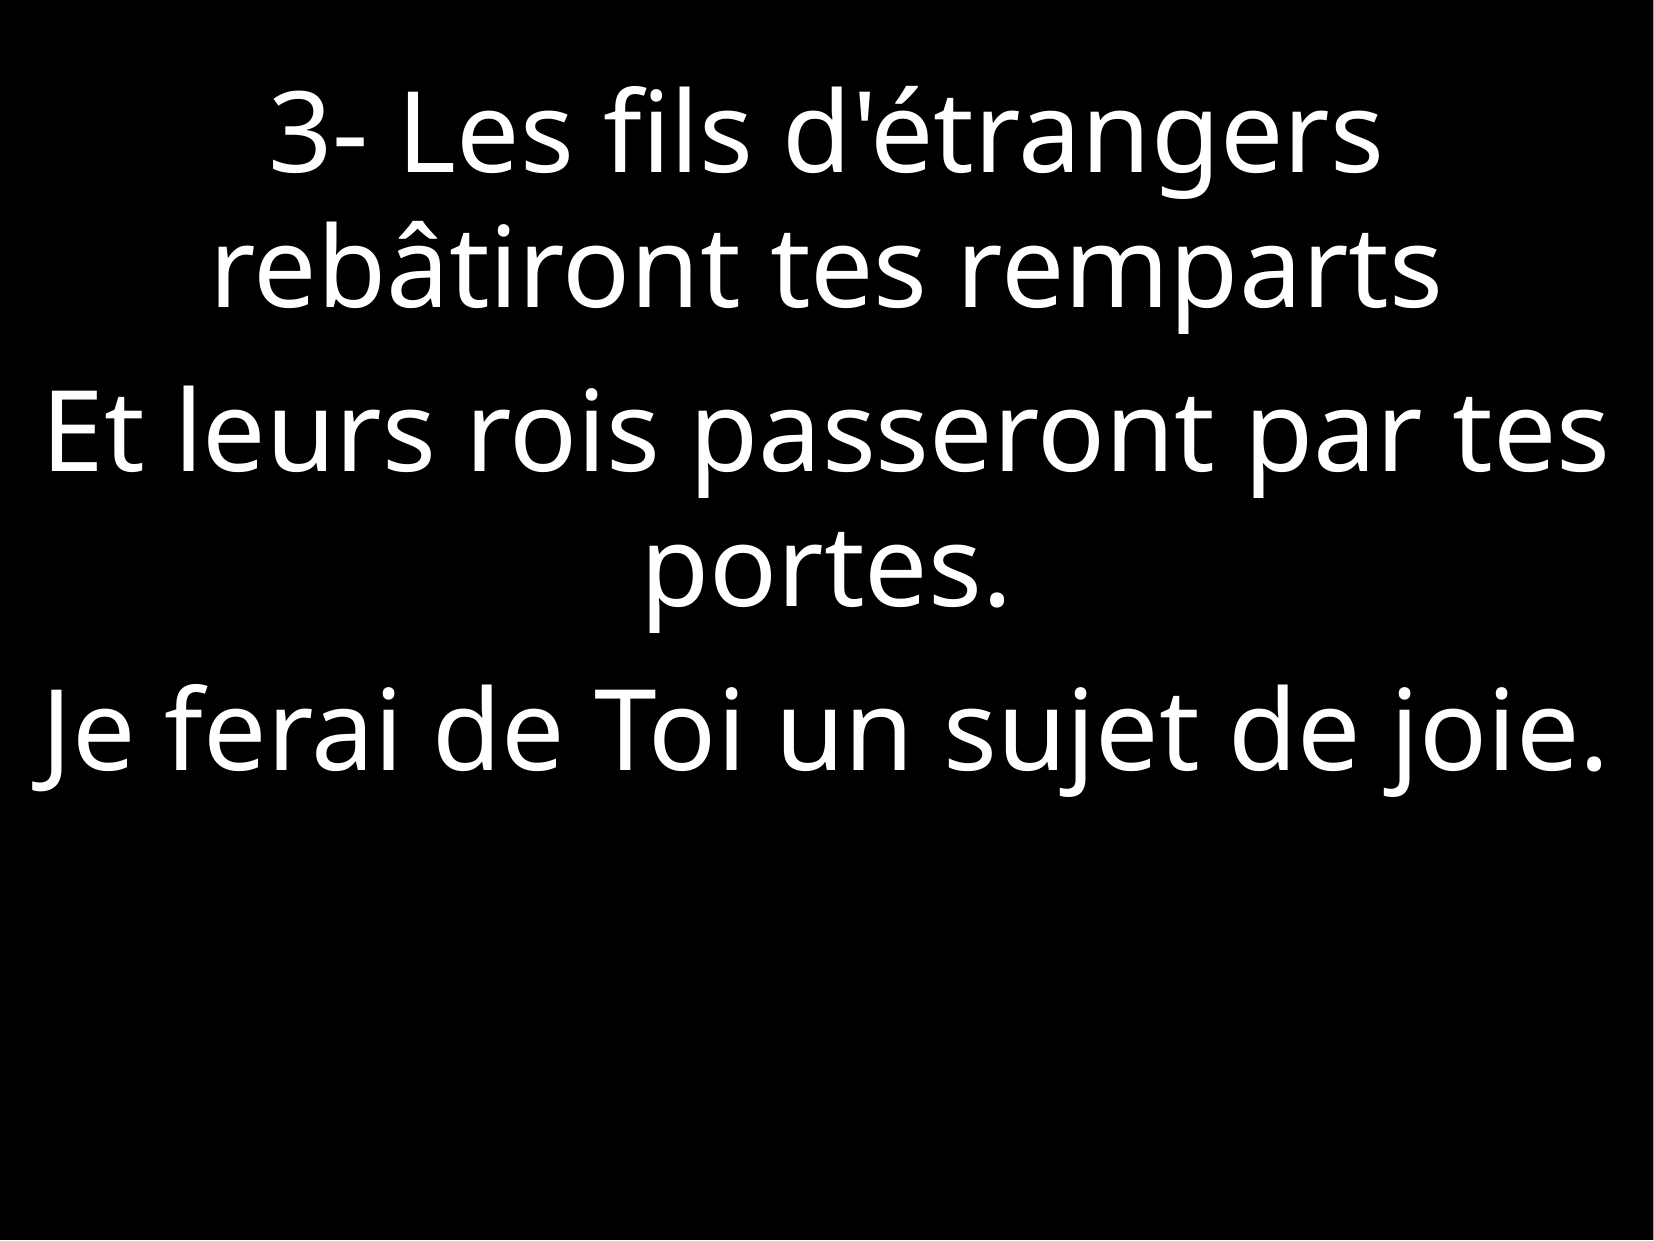

# 3- Les fils d'étrangers rebâtiront tes remparts
Et leurs rois passeront par tes portes.
Je ferai de Toi un sujet de joie.